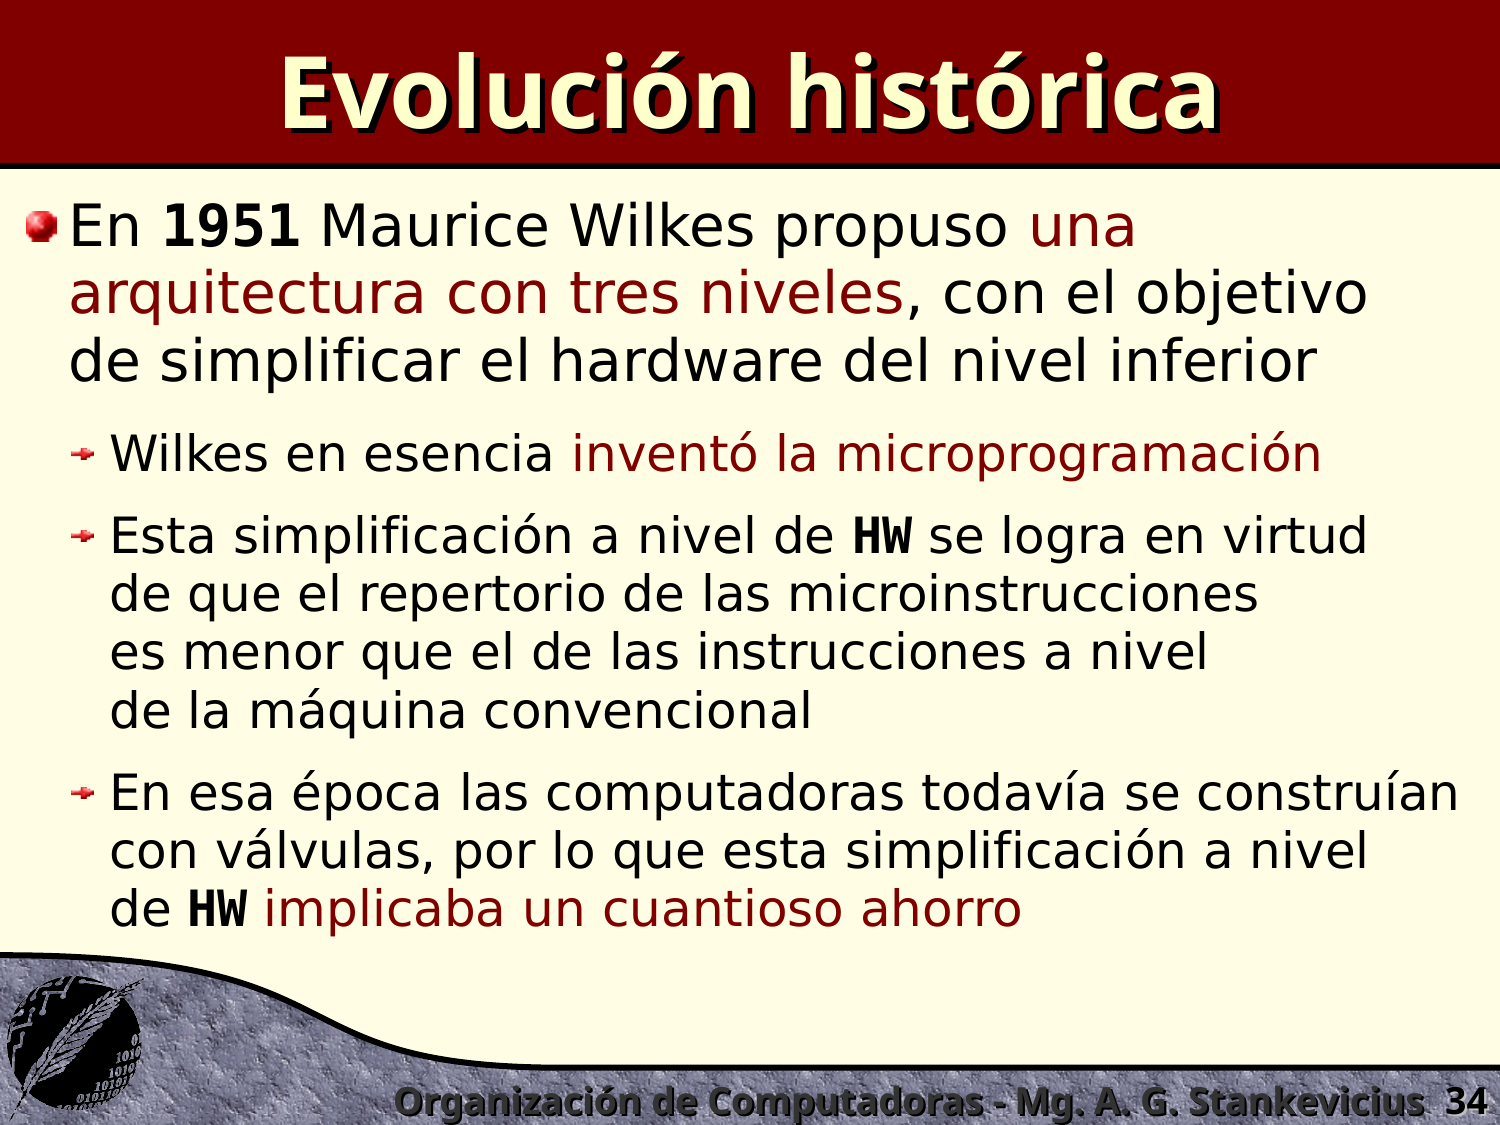

# Evolución histórica
En 1951 Maurice Wilkes propuso una arquitectura con tres niveles, con el objetivo
de simplificar el hardware del nivel inferior
Wilkes en esencia inventó la microprogramación
Esta simplificación a nivel de HW se logra en virtud
de que el repertorio de las microinstrucciones
es menor que el de las instrucciones a nivel
de la máquina convencional
En esa época las computadoras todavía se construían con válvulas, por lo que esta simplificación a nivel
de HW implicaba un cuantioso ahorro
34